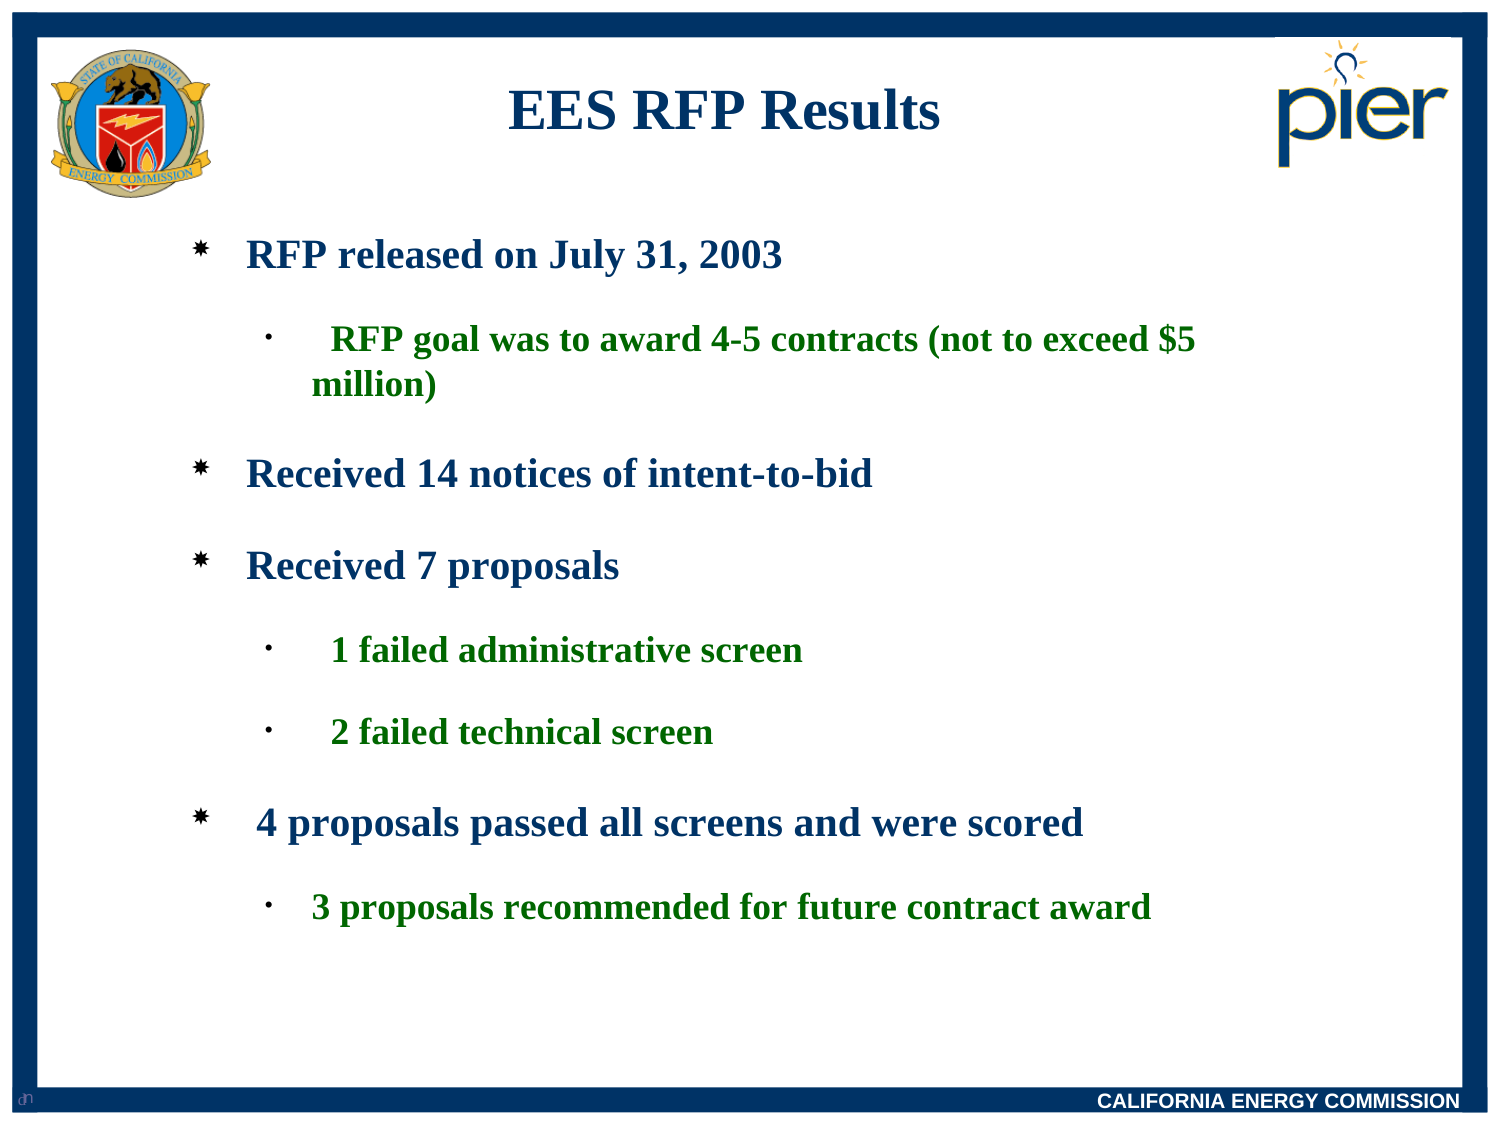

# EES RFP Results
RFP released on July 31, 2003
 RFP goal was to award 4-5 contracts (not to exceed $5 million)
Received 14 notices of intent-to-bid
Received 7 proposals
 1 failed administrative screen
 2 failed technical screen
 4 proposals passed all screens and were scored
3 proposals recommended for future contract award